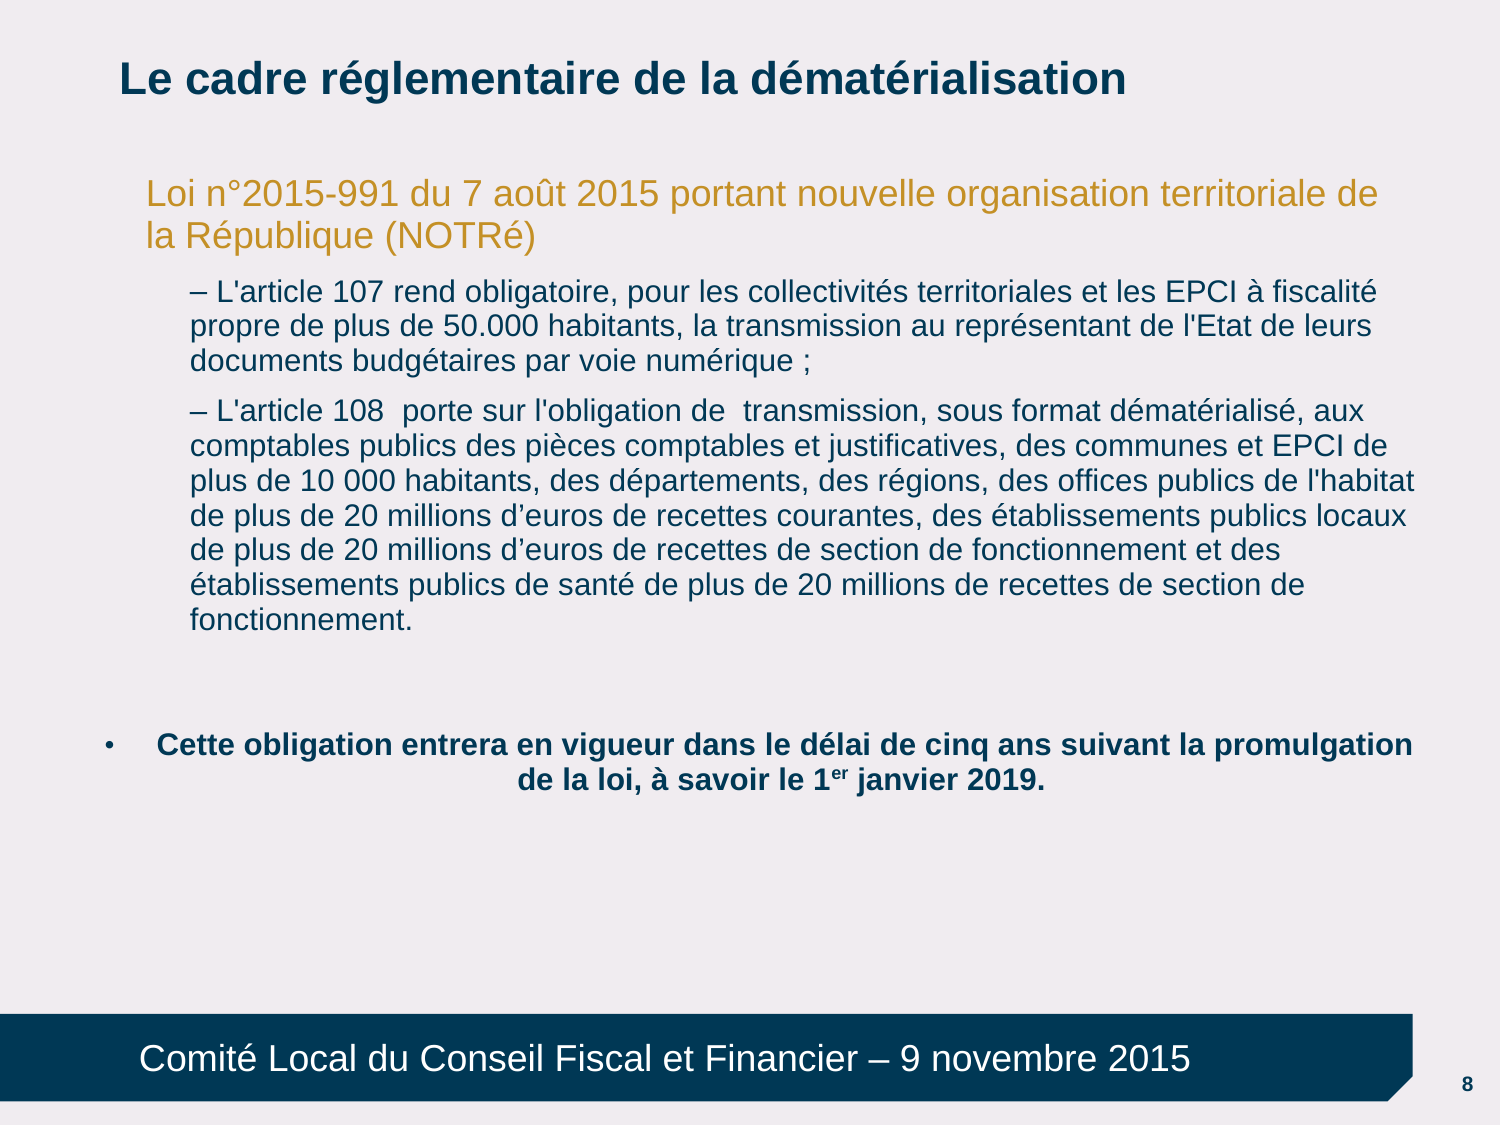

# Le cadre réglementaire de la dématérialisation
Loi n°2015-991 du 7 août 2015 portant nouvelle organisation territoriale de la République (NOTRé)
 L'article 107 rend obligatoire, pour les collectivités territoriales et les EPCI à fiscalité propre de plus de 50.000 habitants, la transmission au représentant de l'Etat de leurs documents budgétaires par voie numérique ;
 L'article 108 porte sur l'obligation de transmission, sous format dématérialisé, aux comptables publics des pièces comptables et justificatives, des communes et EPCI de plus de 10 000 habitants, des départements, des régions, des offices publics de l'habitat de plus de 20 millions d’euros de recettes courantes, des établissements publics locaux de plus de 20 millions d’euros de recettes de section de fonctionnement et des établissements publics de santé de plus de 20 millions de recettes de section de fonctionnement.
 Cette obligation entrera en vigueur dans le délai de cinq ans suivant la promulgation de la loi, à savoir le 1er janvier 2019.